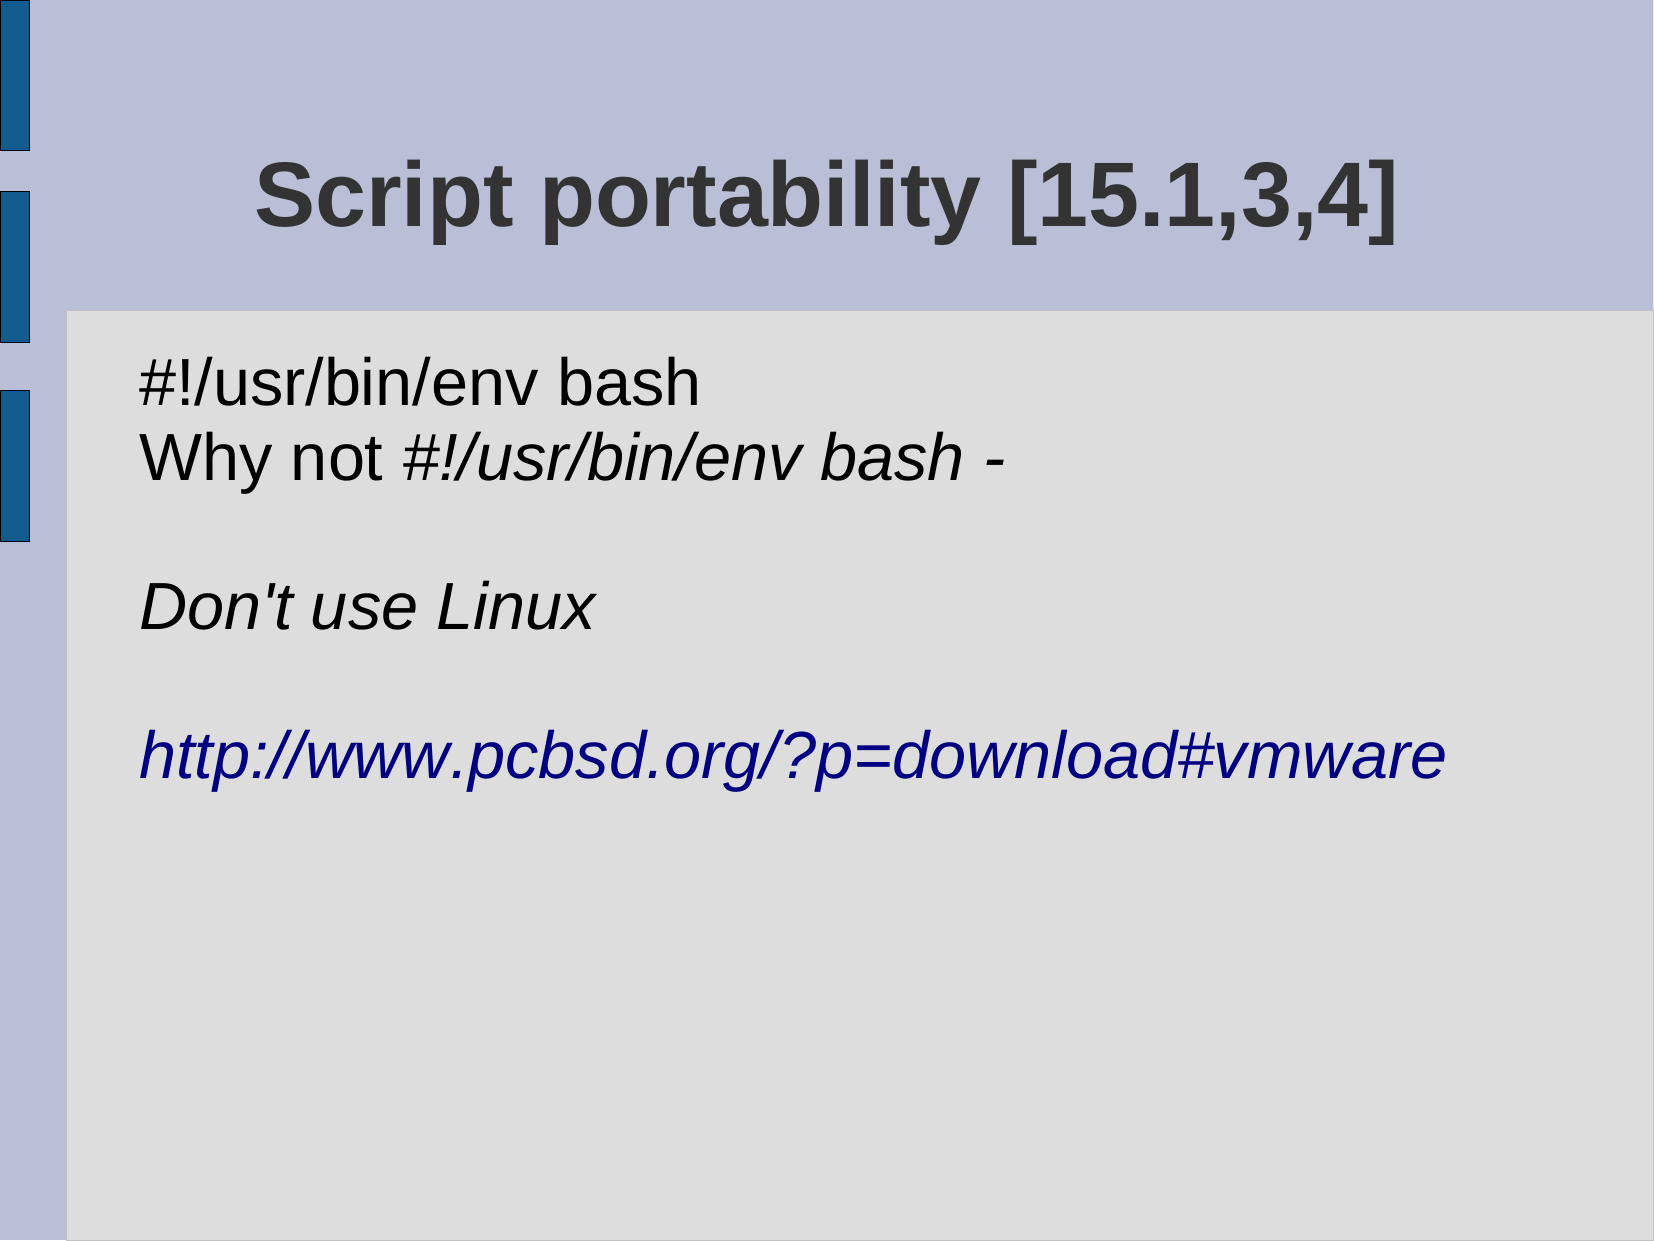

# Script portability [15.1,3,4]
#!/usr/bin/env bash
Why not #!/usr/bin/env bash -
Don't use Linux
http://www.pcbsd.org/?p=download#vmware